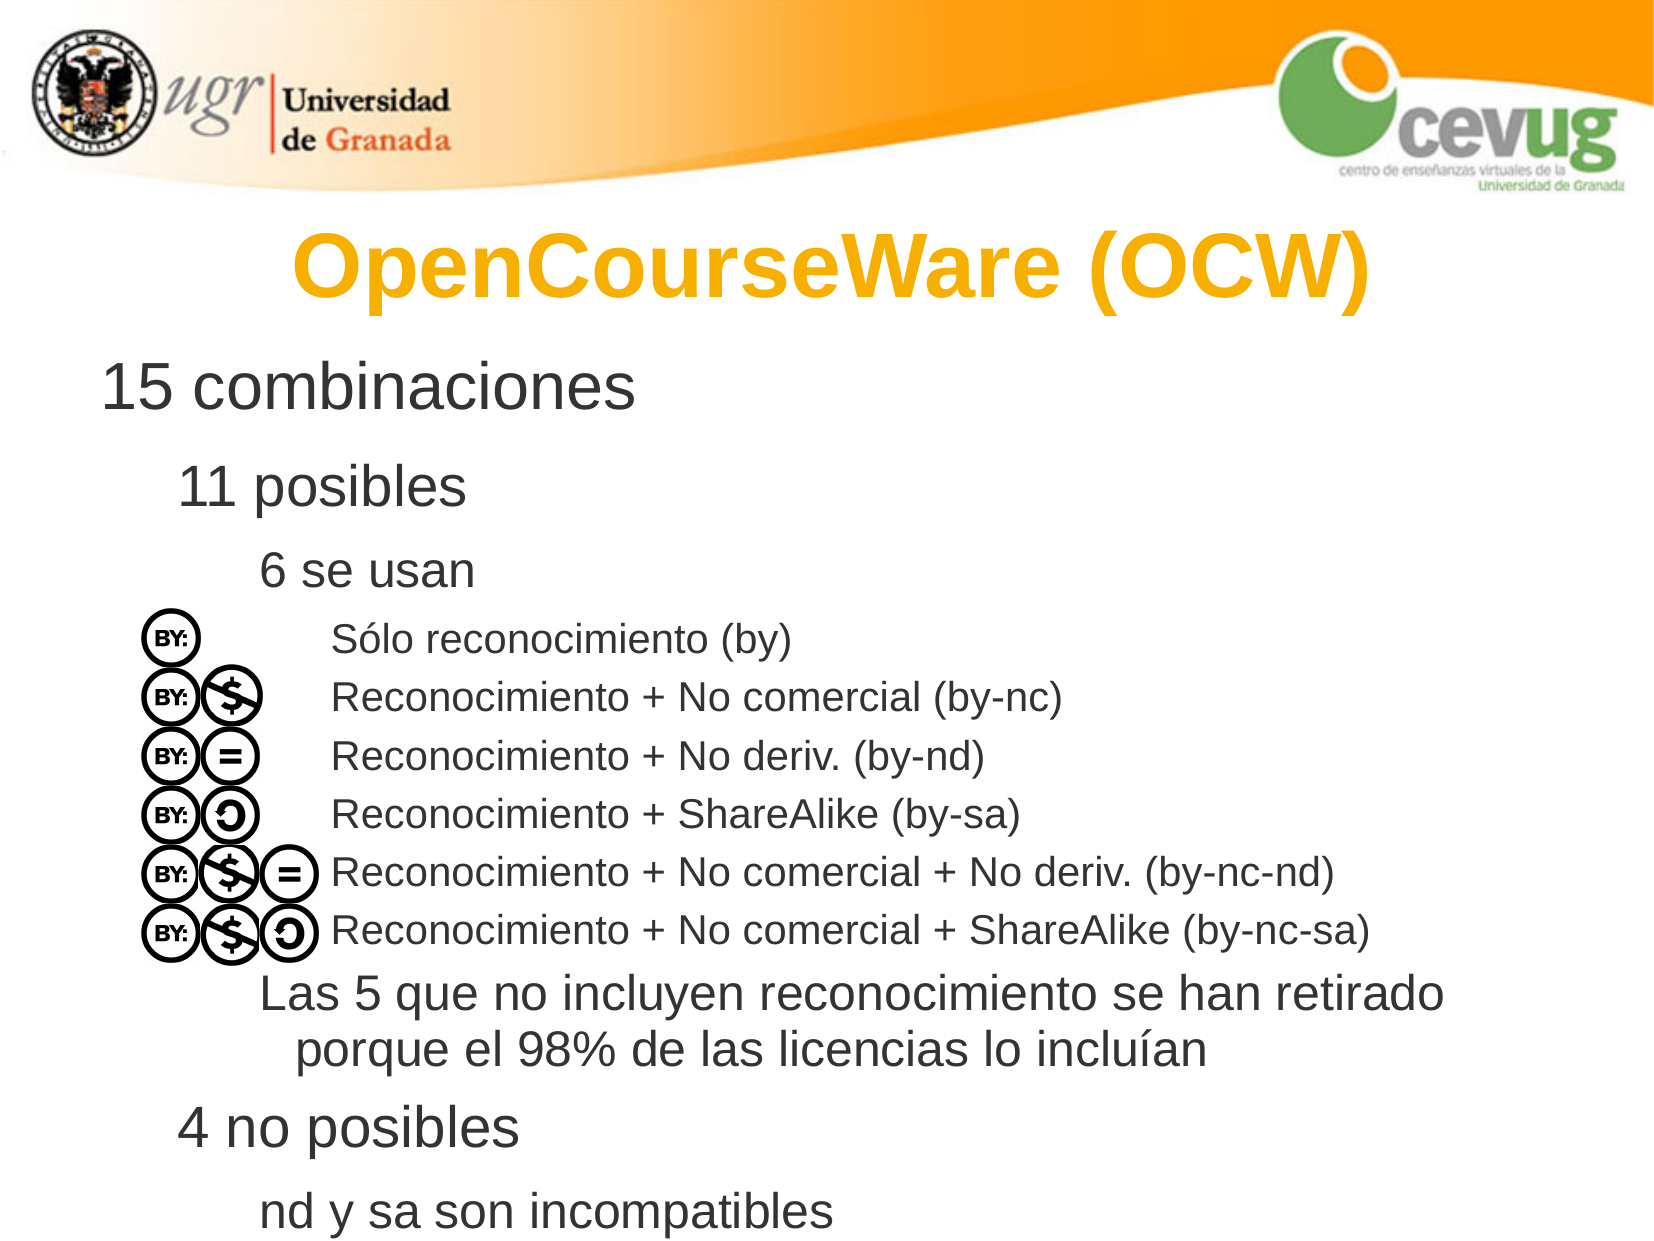

# OpenCourseWare (OCW)
15 combinaciones
11 posibles
6 se usan
Sólo reconocimiento (by)
Reconocimiento + No comercial (by-nc)
Reconocimiento + No deriv. (by-nd)
Reconocimiento + ShareAlike (by-sa)
Reconocimiento + No comercial + No deriv. (by-nc-nd)
Reconocimiento + No comercial + ShareAlike (by-nc-sa)
Las 5 que no incluyen reconocimiento se han retirado porque el 98% de las licencias lo incluían
4 no posibles
nd y sa son incompatibles